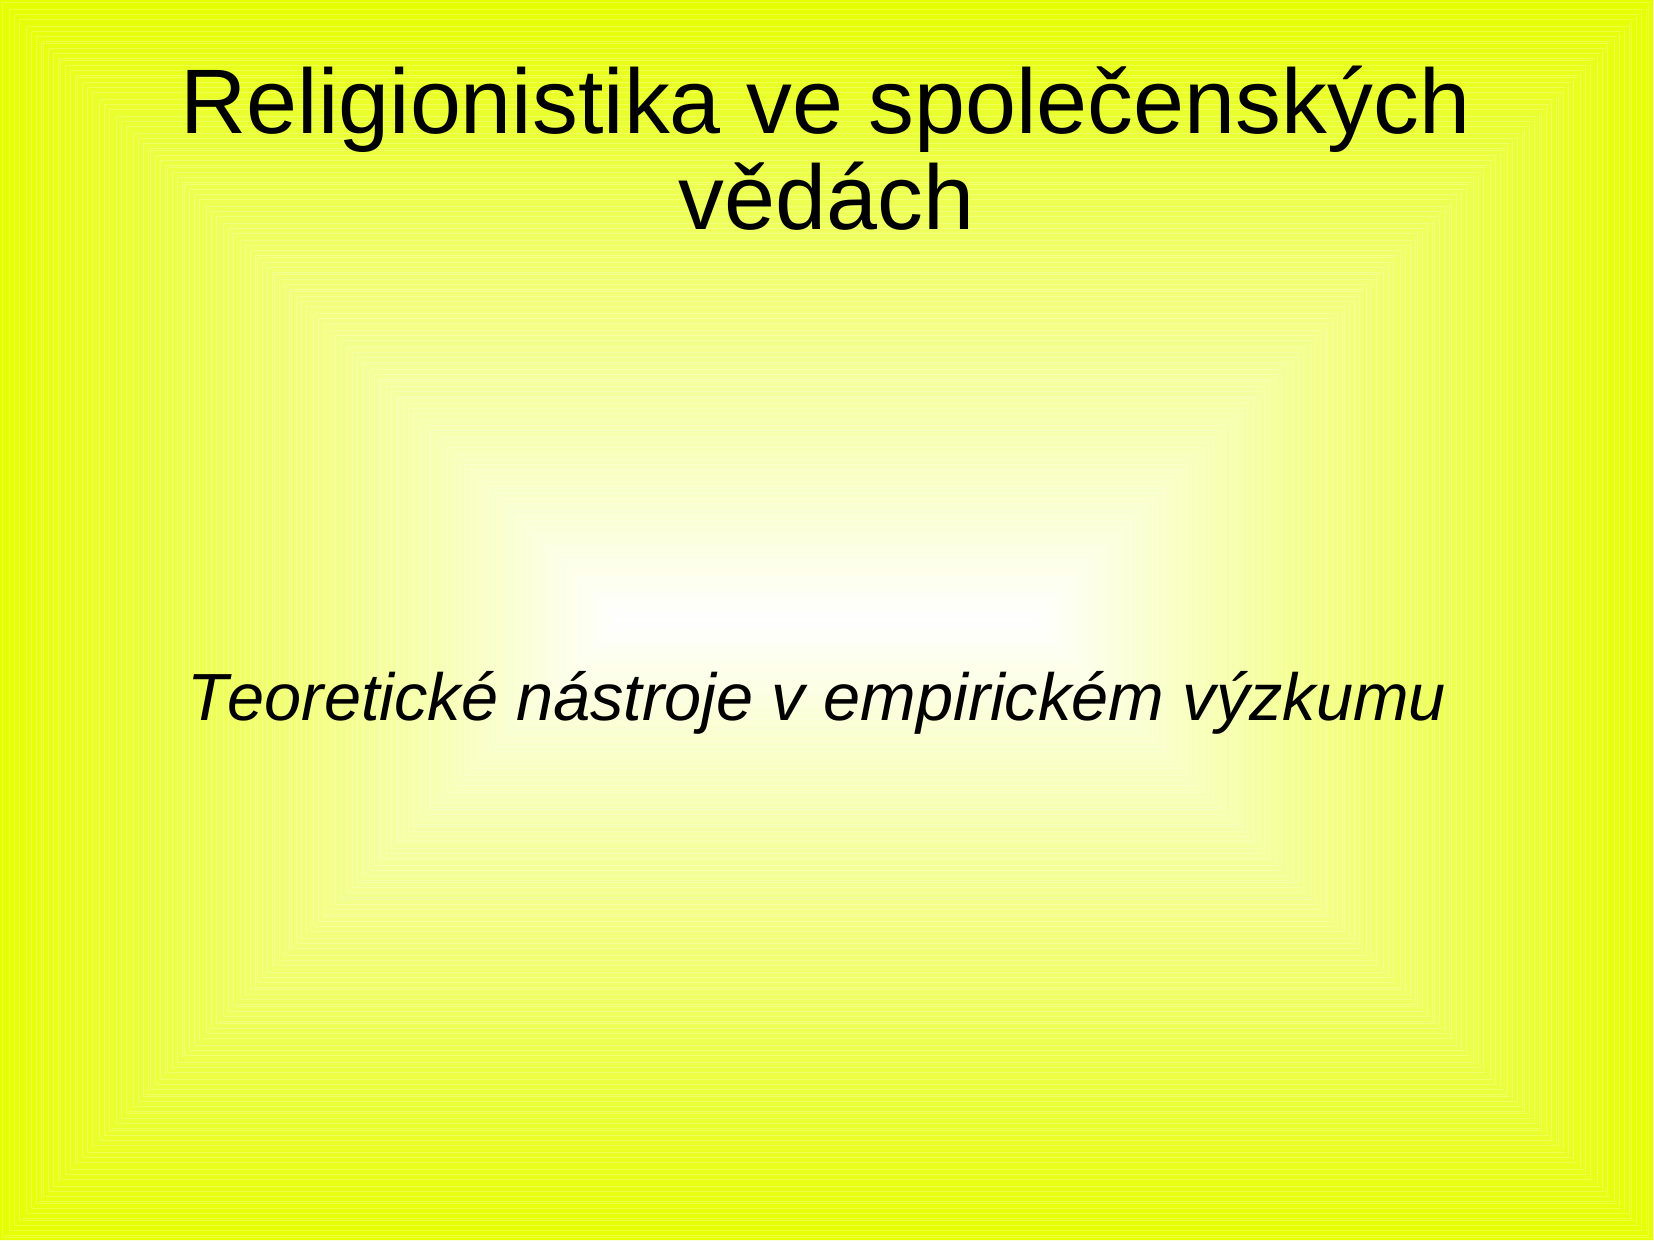

# Religionistika ve společenských vědách
Teoretické nástroje v empirickém výzkumu